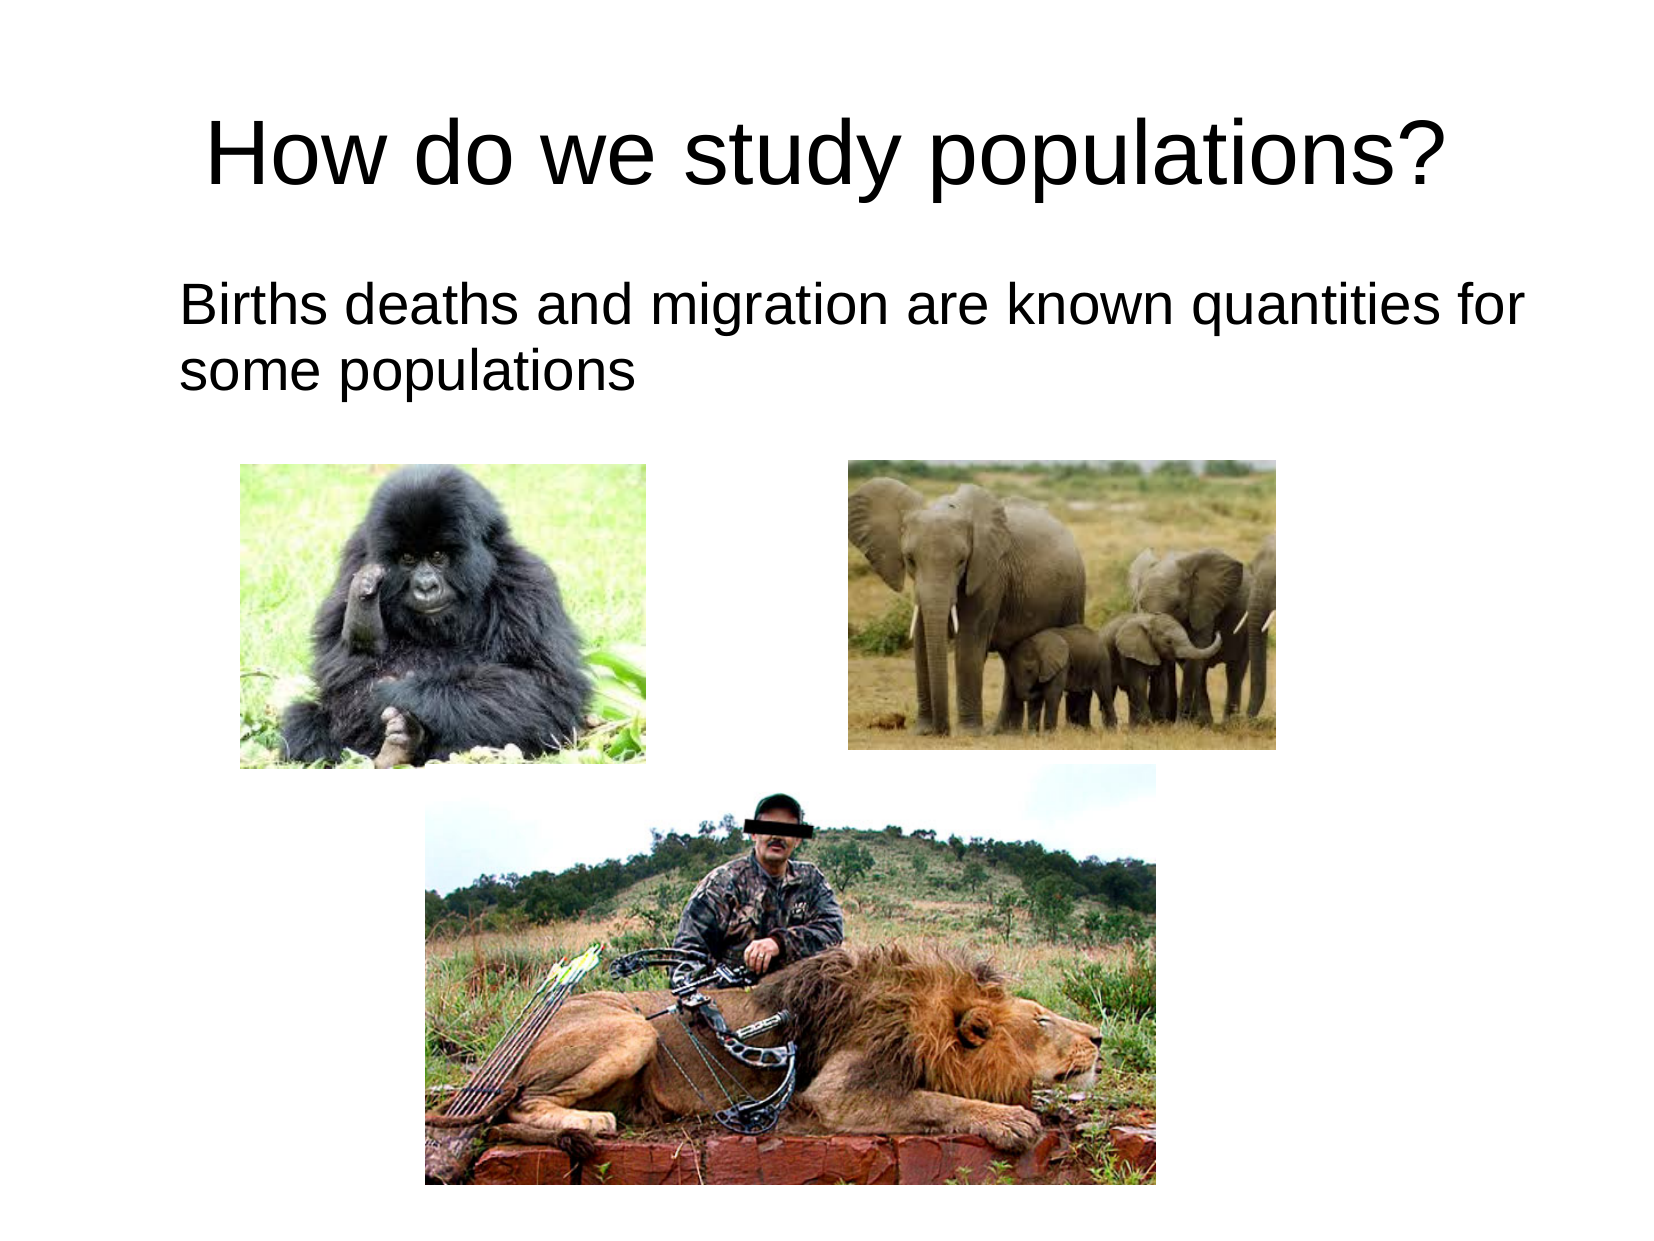

# How do we study populations?
Births deaths and migration are known quantities for some populations